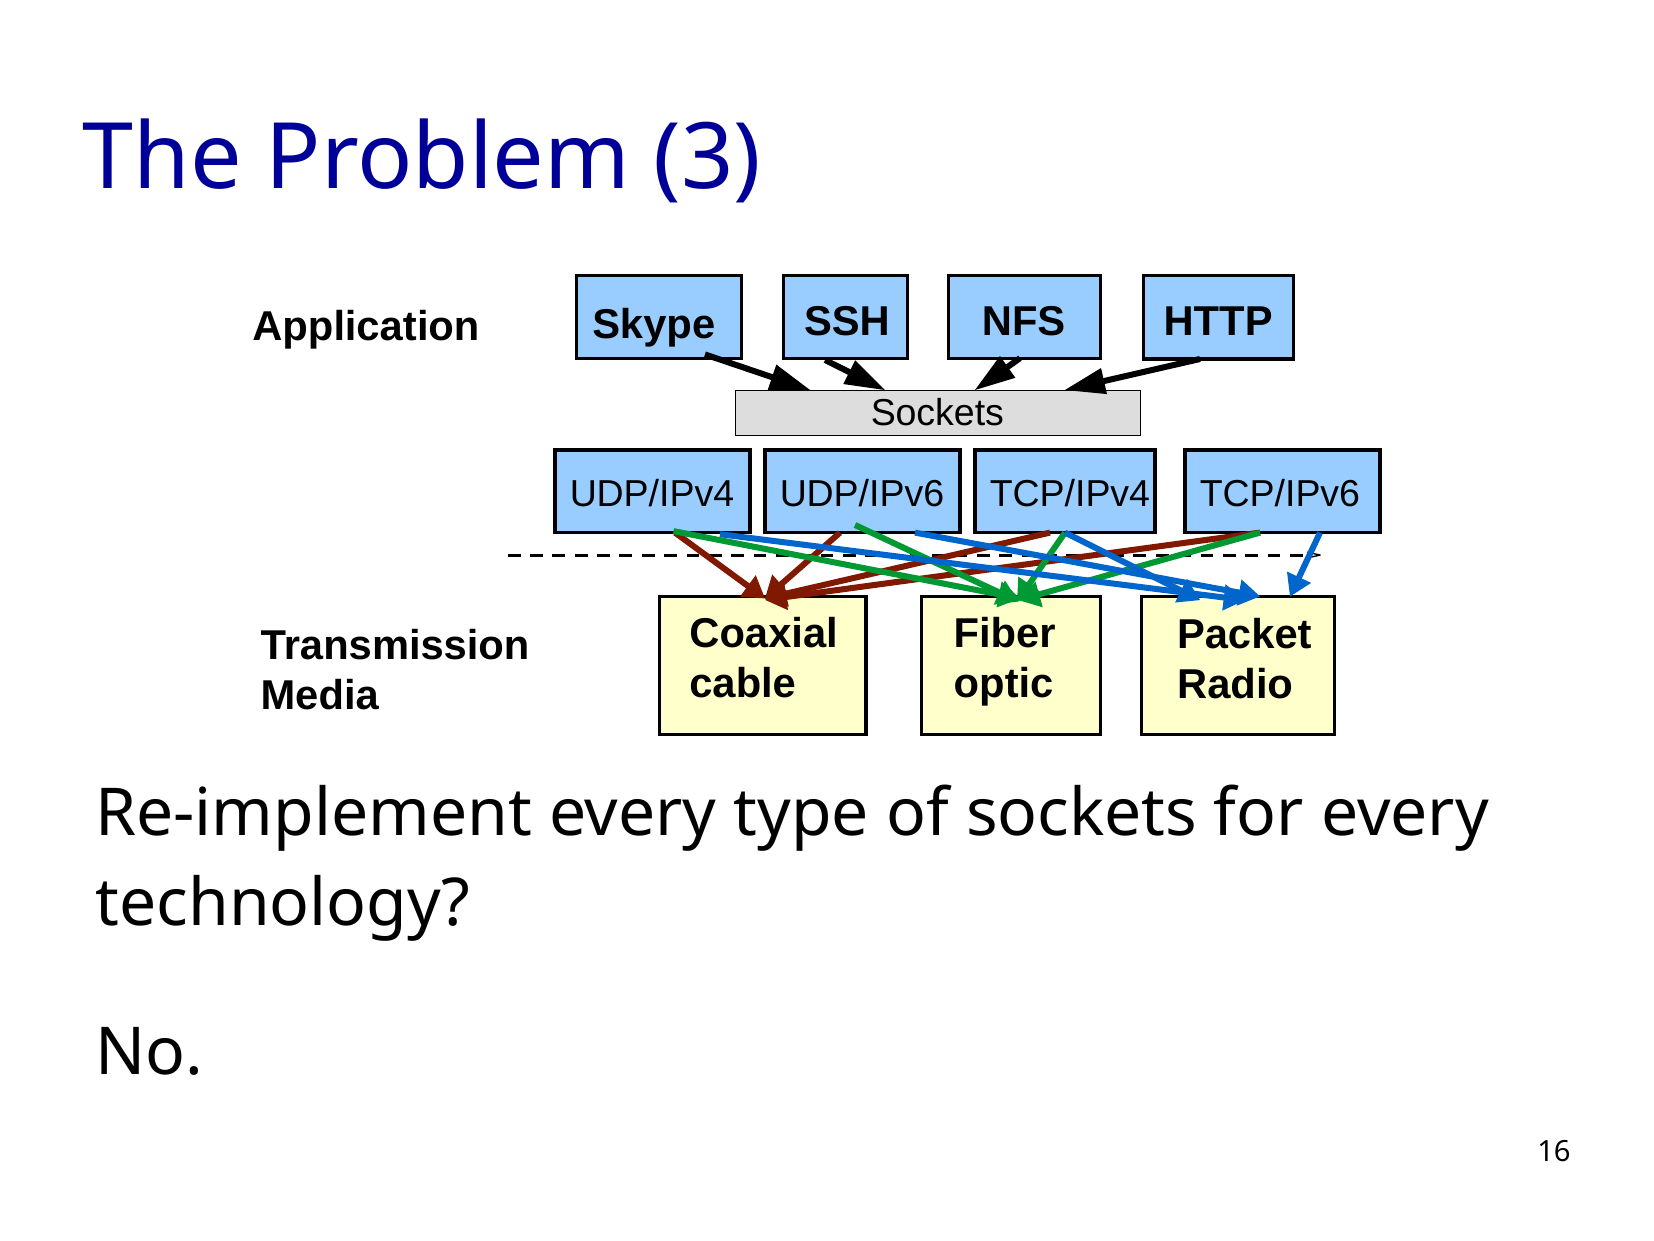

# The Problem (3)
HTTP
SSH
NFS
Skype
Application
Sockets
UDP/IPv4
UDP/IPv6
TCP/IPv4
TCP/IPv6
Packet
Radio
Coaxial
cable
Fiber
optic
Transmission
Media
Re-implement every type of sockets for every technology?
No.
16